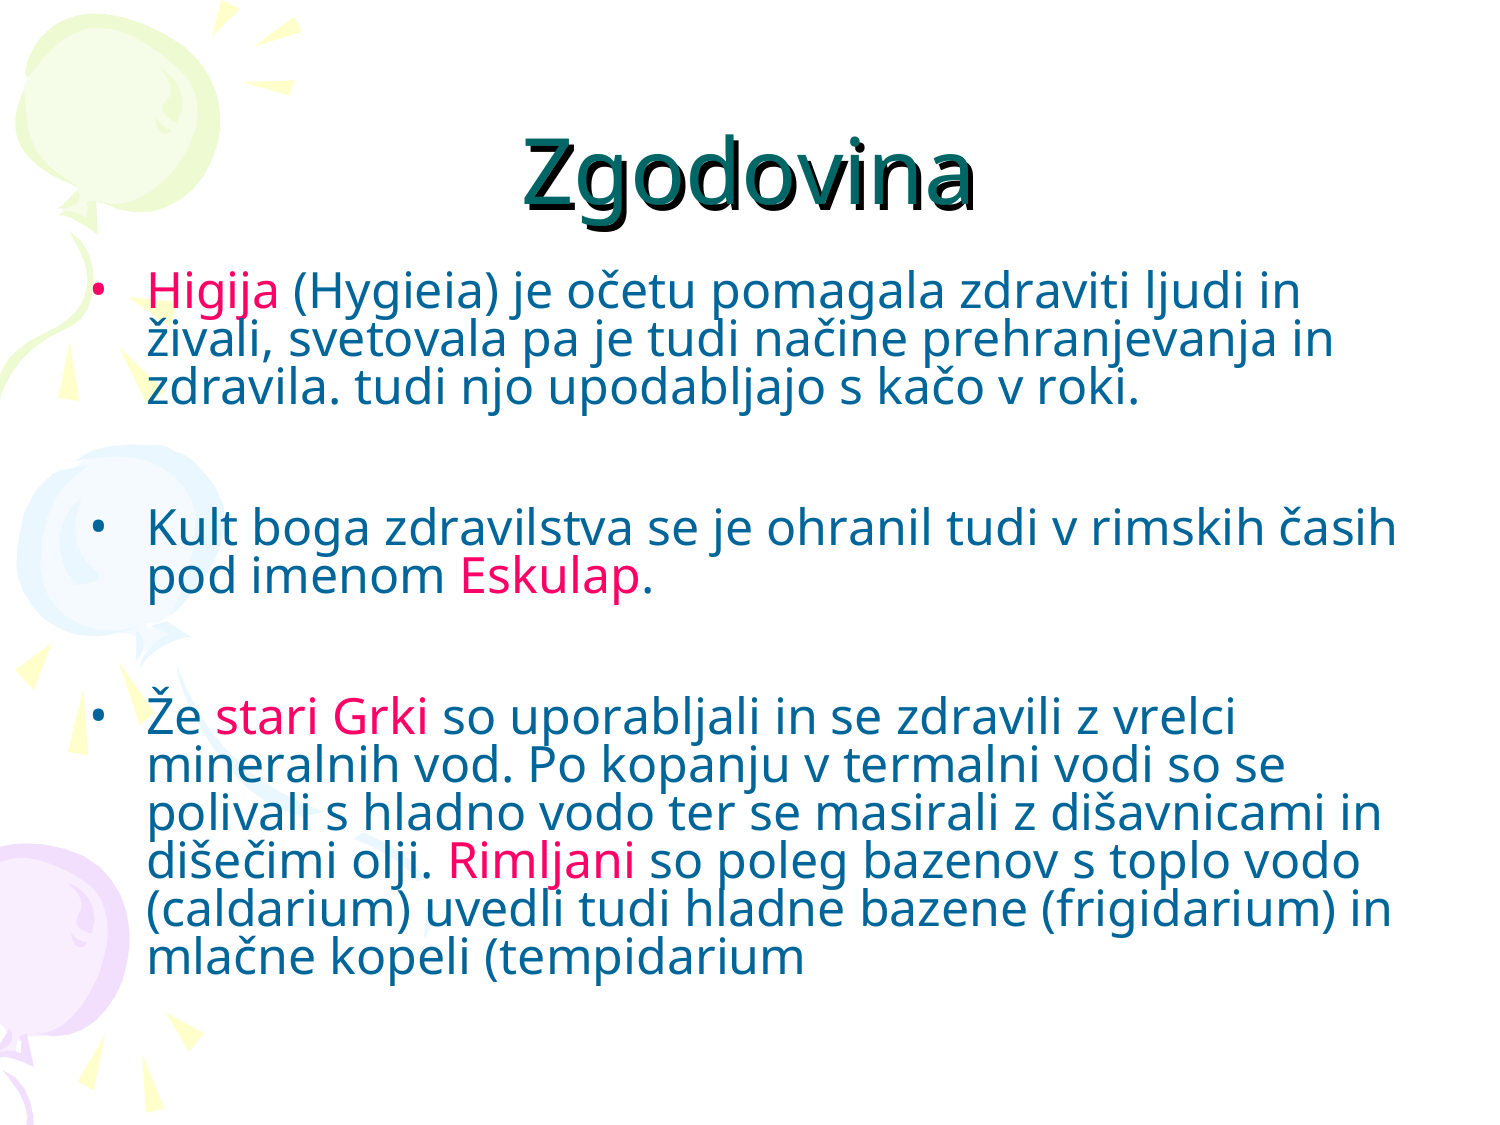

# Zgodovina
Higija (Hygieia) je očetu pomagala zdraviti ljudi in živali, svetovala pa je tudi načine prehranjevanja in zdravila. tudi njo upodabljajo s kačo v roki.
Kult boga zdravilstva se je ohranil tudi v rimskih časih pod imenom Eskulap.
Že stari Grki so uporabljali in se zdravili z vrelci mineralnih vod. Po kopanju v termalni vodi so se polivali s hladno vodo ter se masirali z dišavnicami in dišečimi olji. Rimljani so poleg bazenov s toplo vodo (caldarium) uvedli tudi hladne bazene (frigidarium) in mlačne kopeli (tempidarium